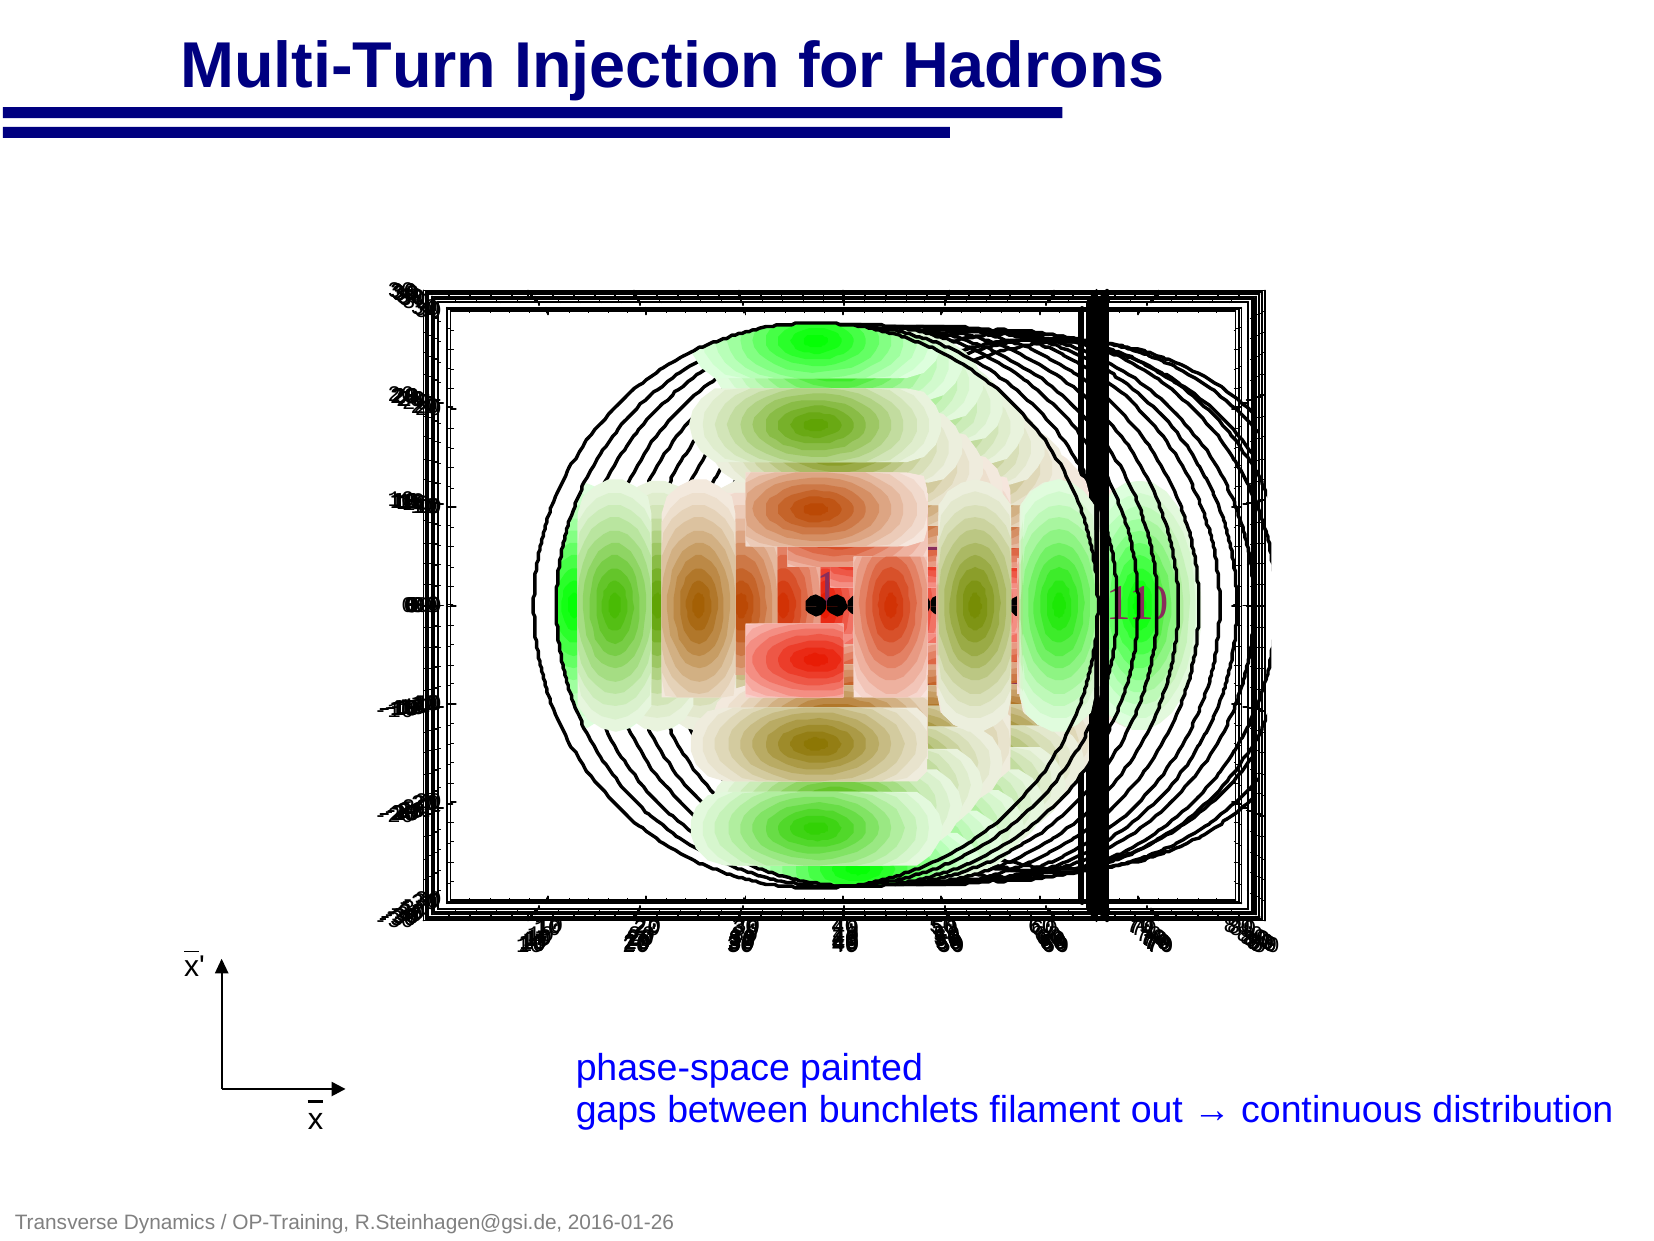

# Multi-Turn Injection for Hadrons
6
2
7
5
3
9
1
4
8
7
3
8
4
10
2
6
1
5
9
5
1
2
4
8
6
3
7
8
4
1
5
7
9
11
3
2
6
10
4
1
7
5
3
2
6
2
5
3
1
4
3
4
6
2
1
5
1
2
4
3
2
1
1
3
2
1
x'
x
phase-space painted
gaps between bunchlets filament out → continuous distribution